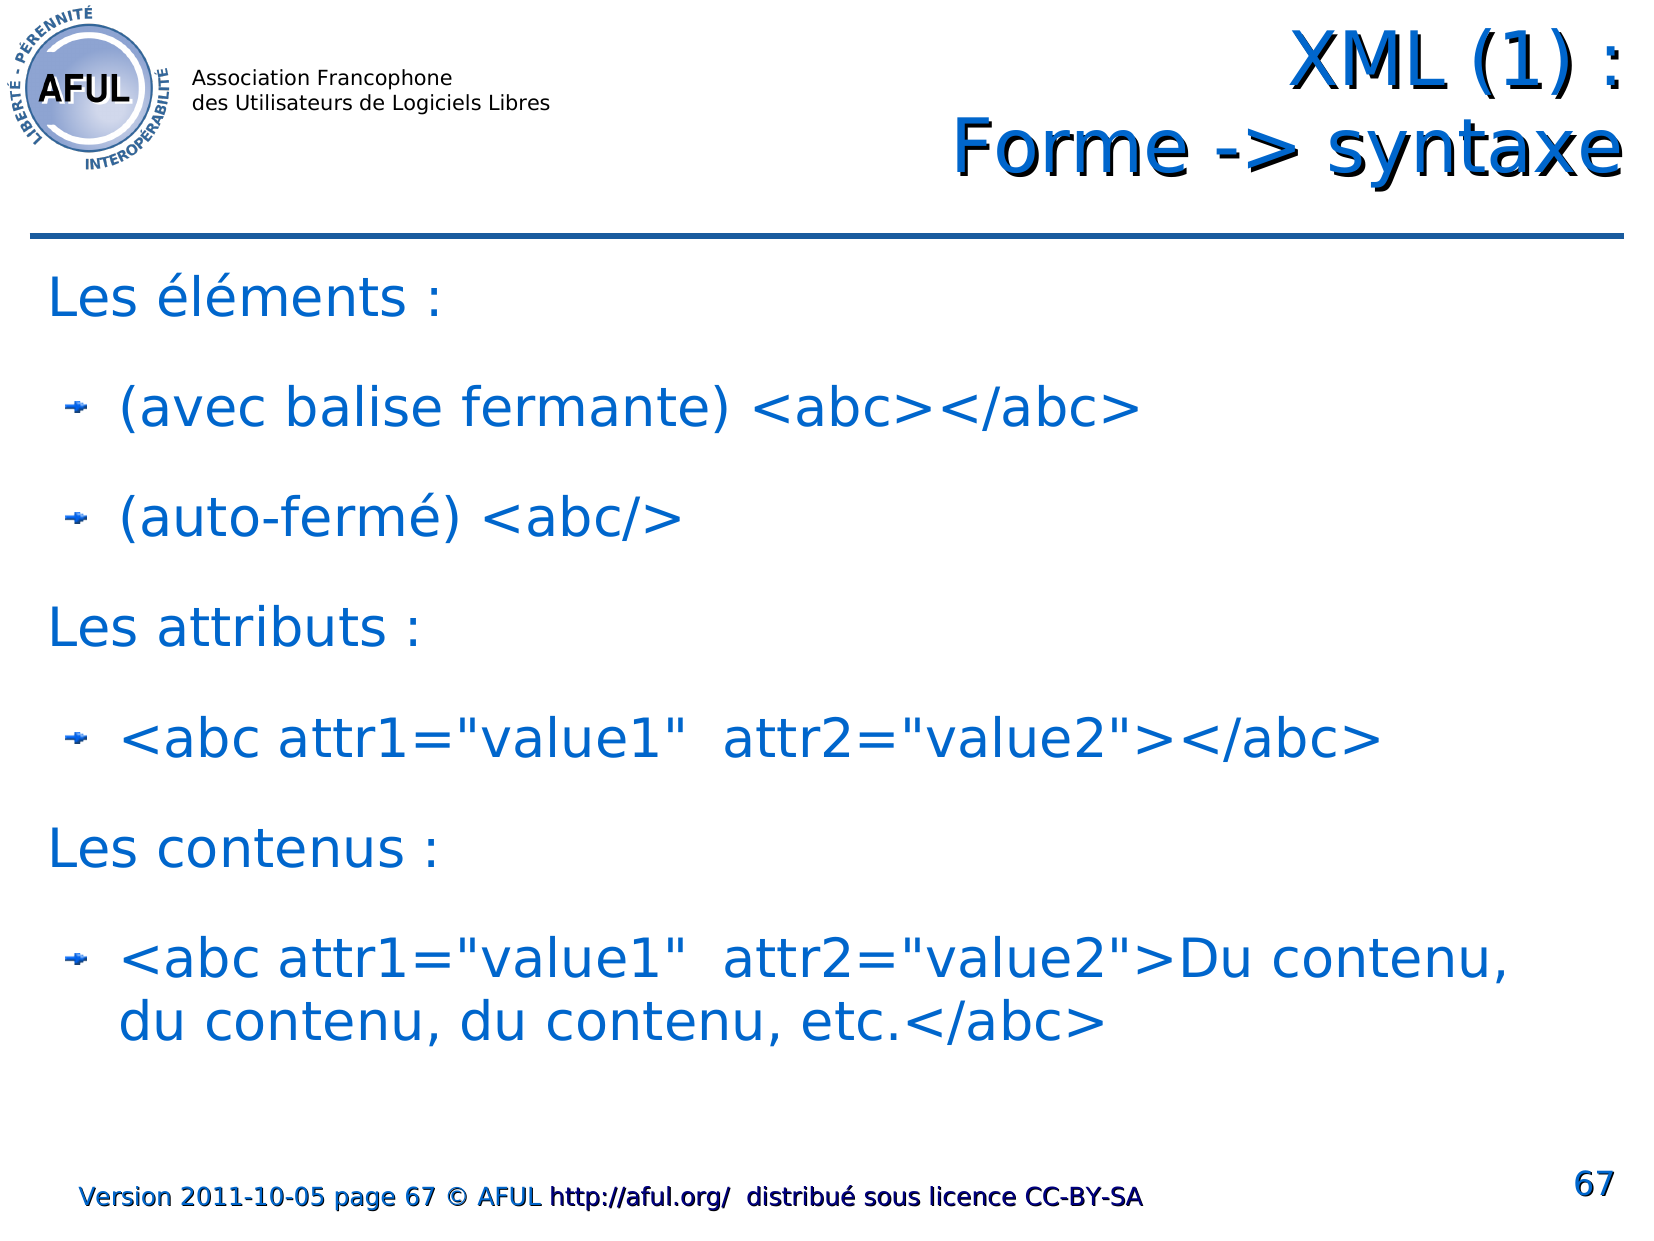

# XML (1) : Forme -> syntaxe
Les éléments :
(avec balise fermante) <abc></abc>
(auto-fermé) <abc/>
Les attributs :
<abc attr1="value1" attr2="value2"></abc>
Les contenus :
<abc attr1="value1" attr2="value2">Du contenu, du contenu, du contenu, etc.</abc>